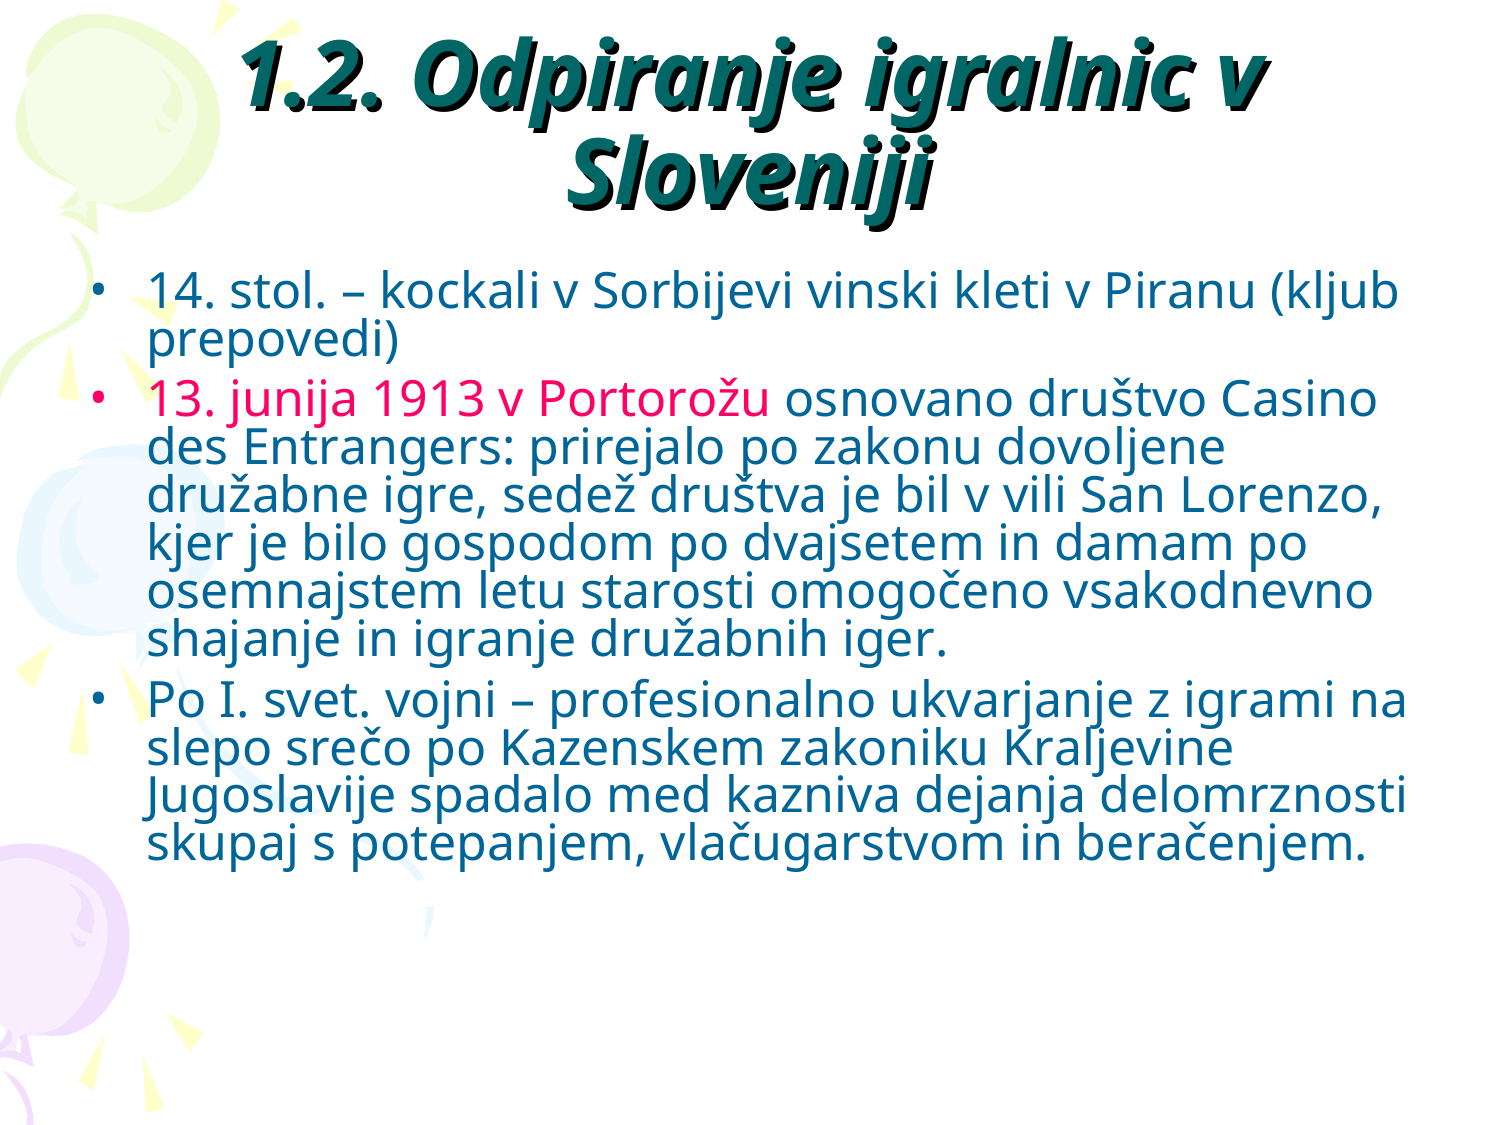

# 1.2. Odpiranje igralnic v Sloveniji
14. stol. – kockali v Sorbijevi vinski kleti v Piranu (kljub prepovedi)
13. junija 1913 v Portorožu osnovano društvo Casino des Entrangers: prirejalo po zakonu dovoljene družabne igre, sedež društva je bil v vili San Lorenzo, kjer je bilo gospodom po dvajsetem in damam po osemnajstem letu starosti omogočeno vsakodnevno shajanje in igranje družabnih iger.
Po I. svet. vojni – profesionalno ukvarjanje z igrami na slepo srečo po Kazenskem zakoniku Kraljevine Jugoslavije spadalo med kazniva dejanja delomrznosti skupaj s potepanjem, vlačugarstvom in beračenjem.